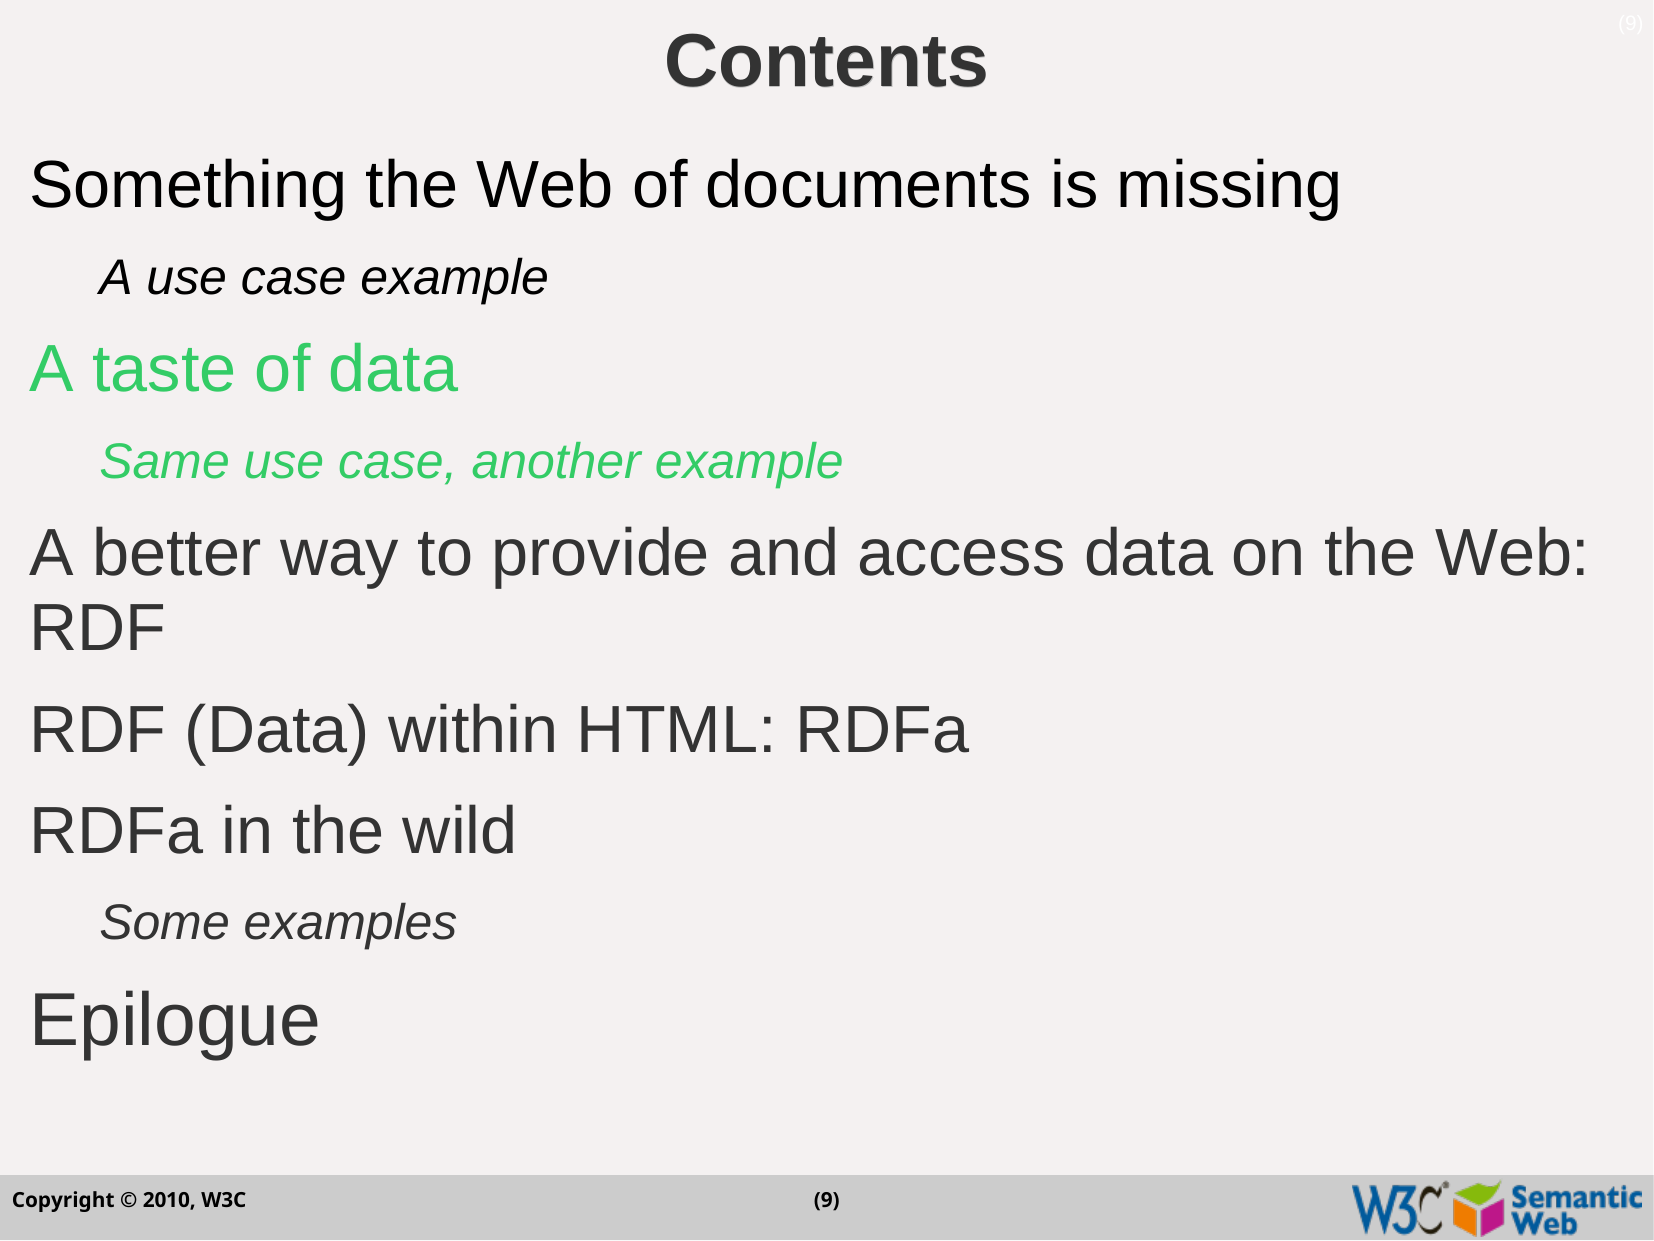

Contents
# Something the Web of documents is missing
 A use case example
A taste of data
 Same use case, another example
A better way to provide and access data on the Web: RDF
RDF (Data) within HTML: RDFa
RDFa in the wild
 Some examples
Epilogue